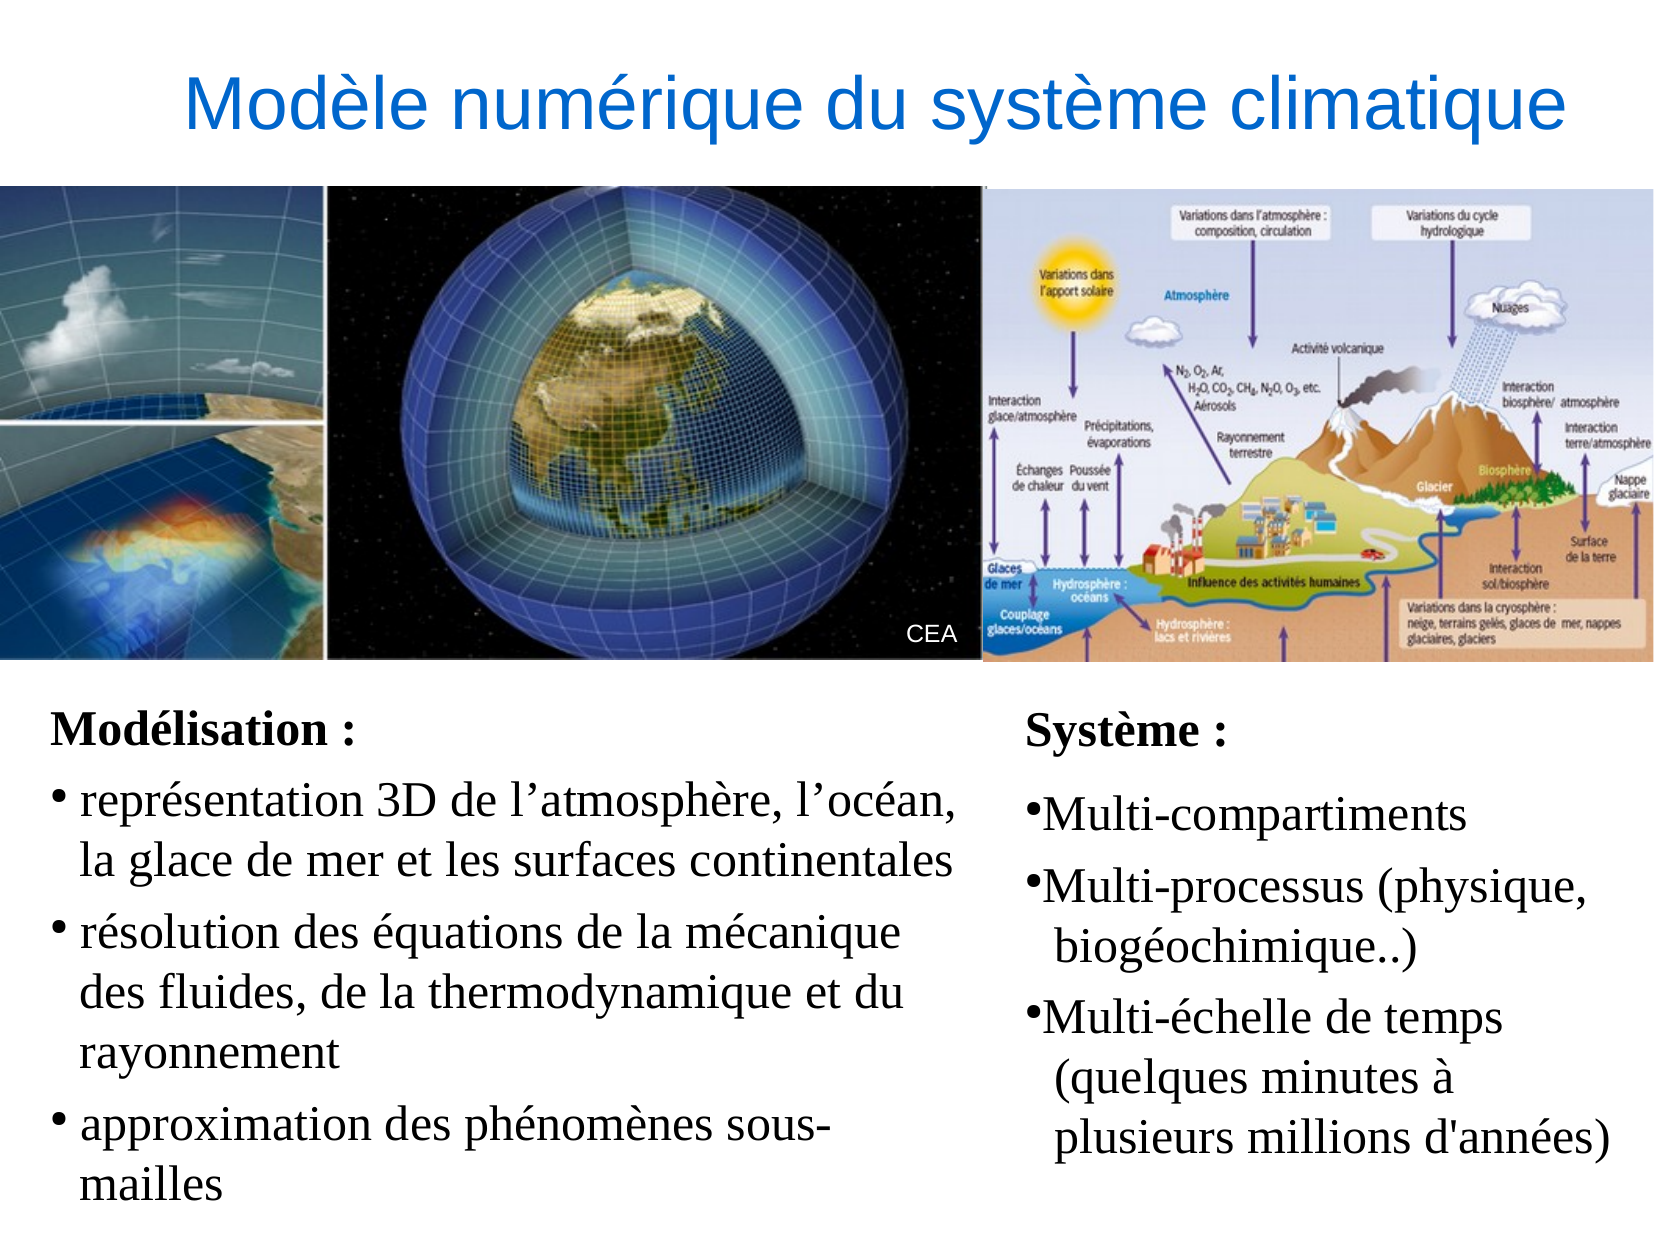

Modèle numérique du système climatique
CEA
Modélisation :
 représentation 3D de l’atmosphère, l’océan, la glace de mer et les surfaces continentales
 résolution des équations de la mécanique des fluides, de la thermodynamique et du rayonnement
 approximation des phénomènes sous-mailles
Système :
Multi-compartiments
Multi-processus (physique, biogéochimique..)
Multi-échelle de temps (quelques minutes à plusieurs millions d'années)